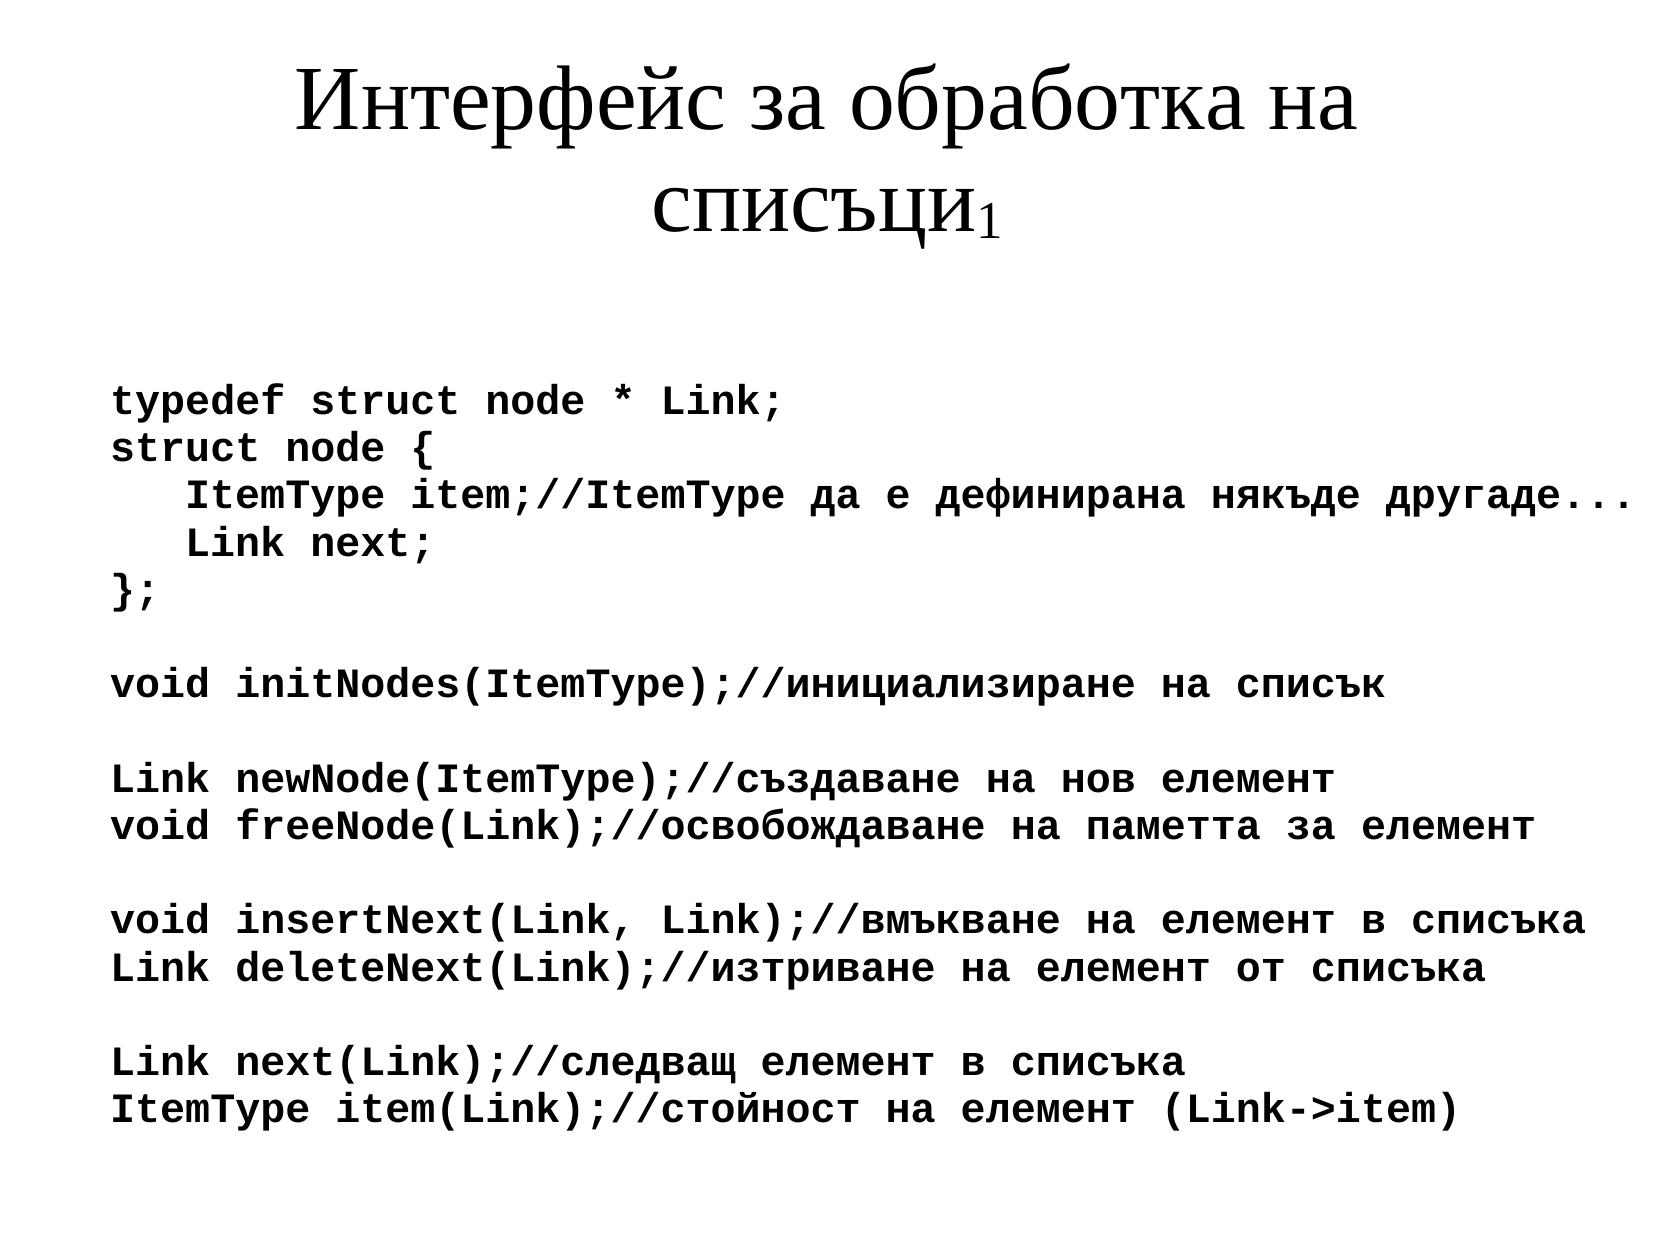

# Интерфейс за обработка на списъци1
typedef struct node * Link;
struct node {
	ItemType item;//ItemType да е дефинирана някъде другаде...
	Link next;
};
void initNodes(ItemType);//инициализиране на списък
Link newNode(ItemType);//създаване на нов елемент
void freeNode(Link);//освобождаване на паметта за елемент
void insertNext(Link, Link);//вмъкване на елемент в списъка
Link deleteNext(Link);//изтриване на елемент от списъка
Link next(Link);//следващ елемент в списъка
ItemType item(Link);//стойност на елемент (Link->item)